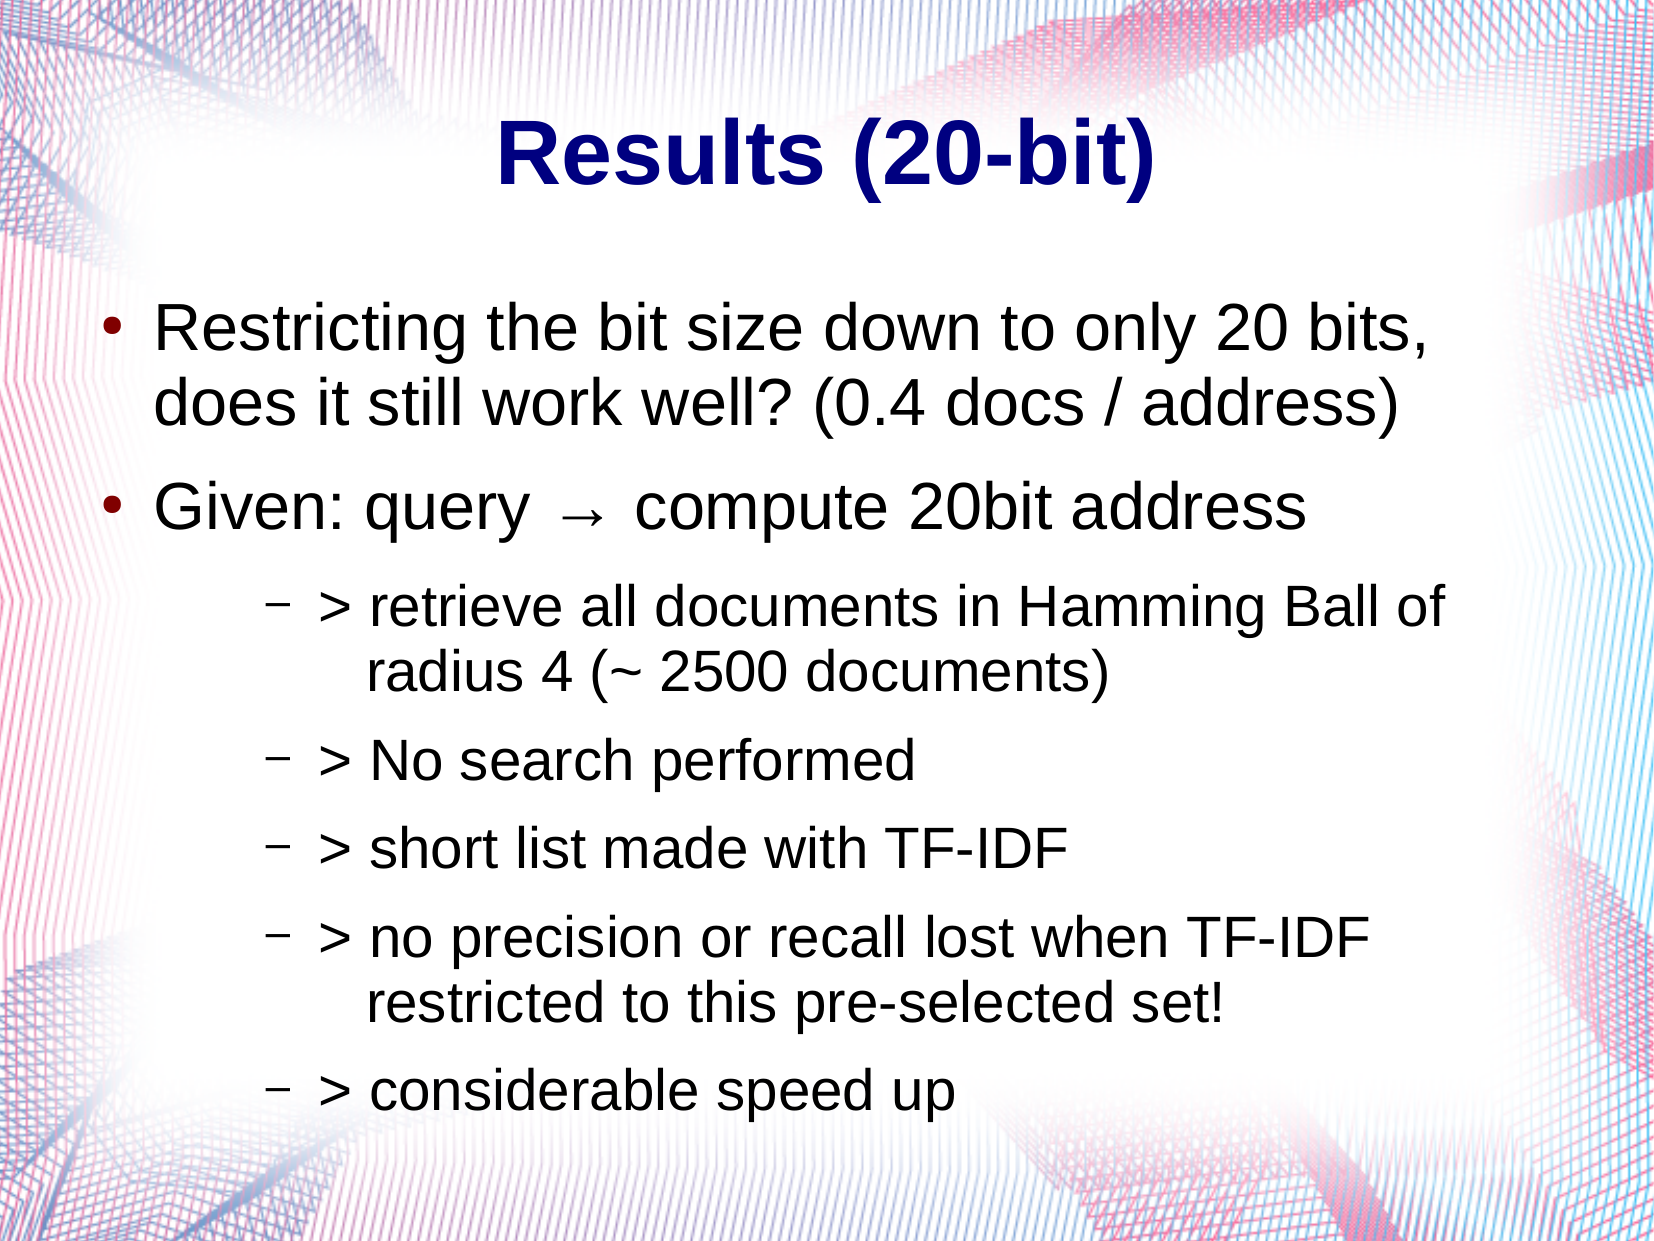

# Results (20-bit)
Restricting the bit size down to only 20 bits, does it still work well? (0.4 docs / address)
Given: query → compute 20bit address
> retrieve all documents in Hamming Ball of radius 4 (~ 2500 documents)
> No search performed
> short list made with TF-IDF
> no precision or recall lost when TF-IDF restricted to this pre-selected set!
> considerable speed up